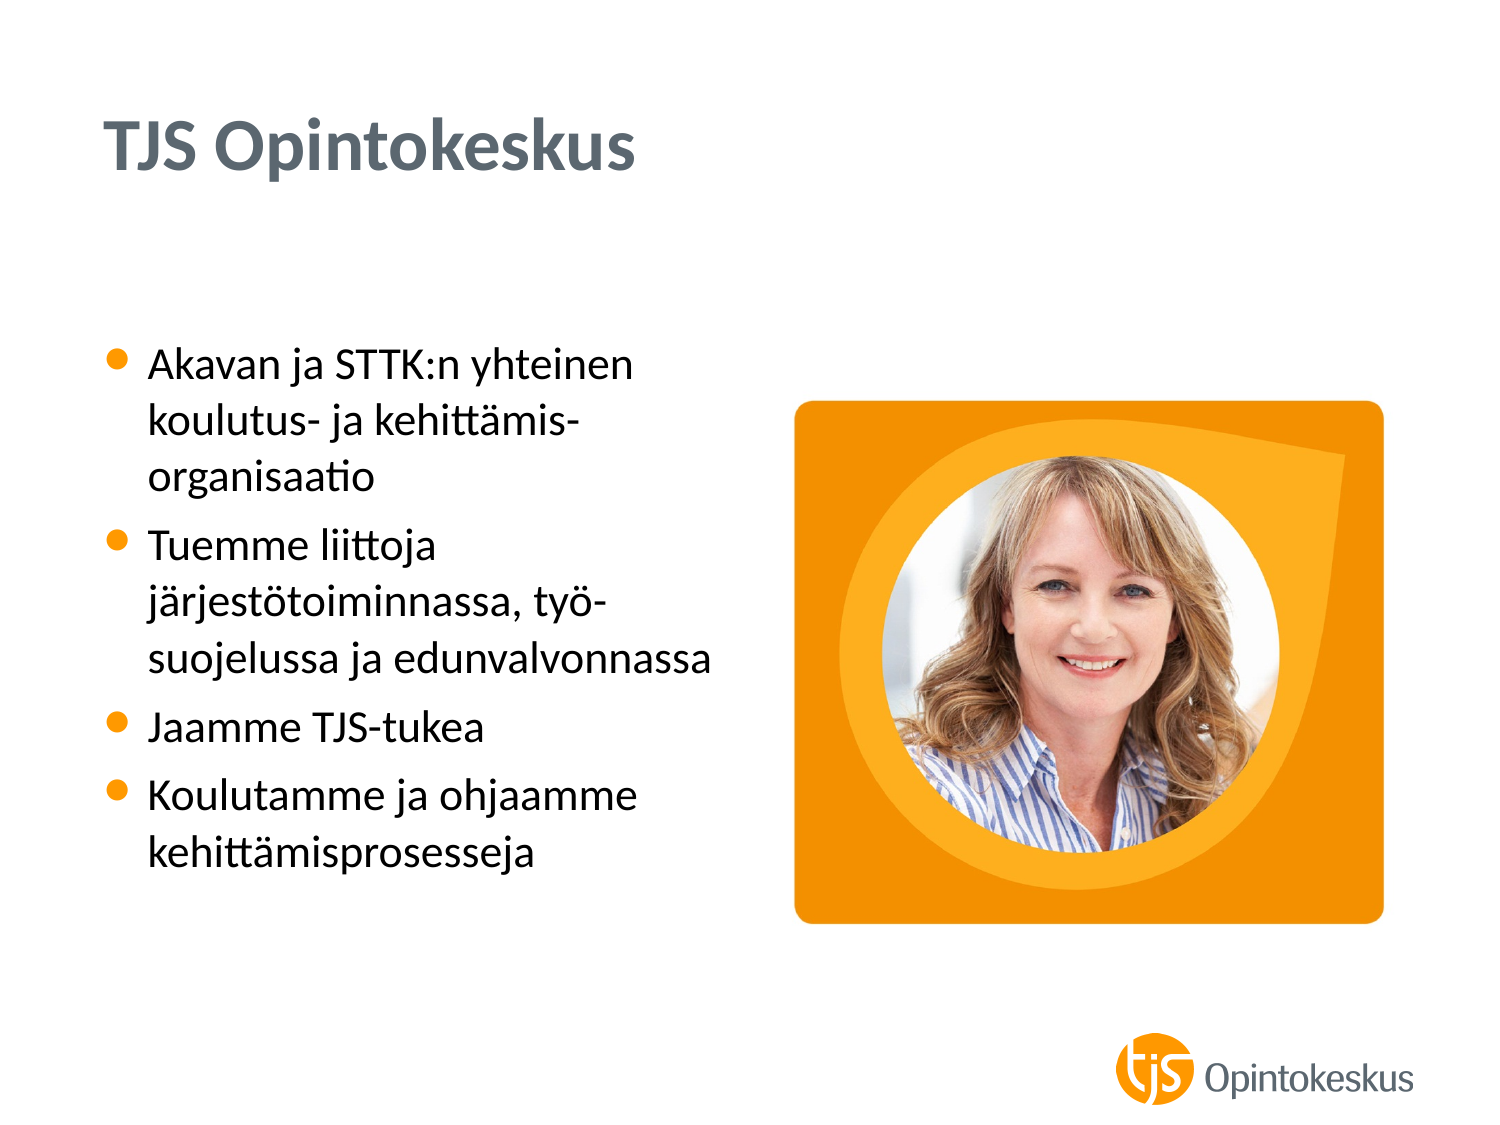

TJS Opintokeskus
# Akavan ja STTK:n yhteinen koulutus- ja kehittämis-organisaatio
Tuemme liittoja järjestötoiminnassa, työ-suojelussa ja edunvalvonnassa
Jaamme TJS-tukea
Koulutamme ja ohjaamme kehittämisprosesseja